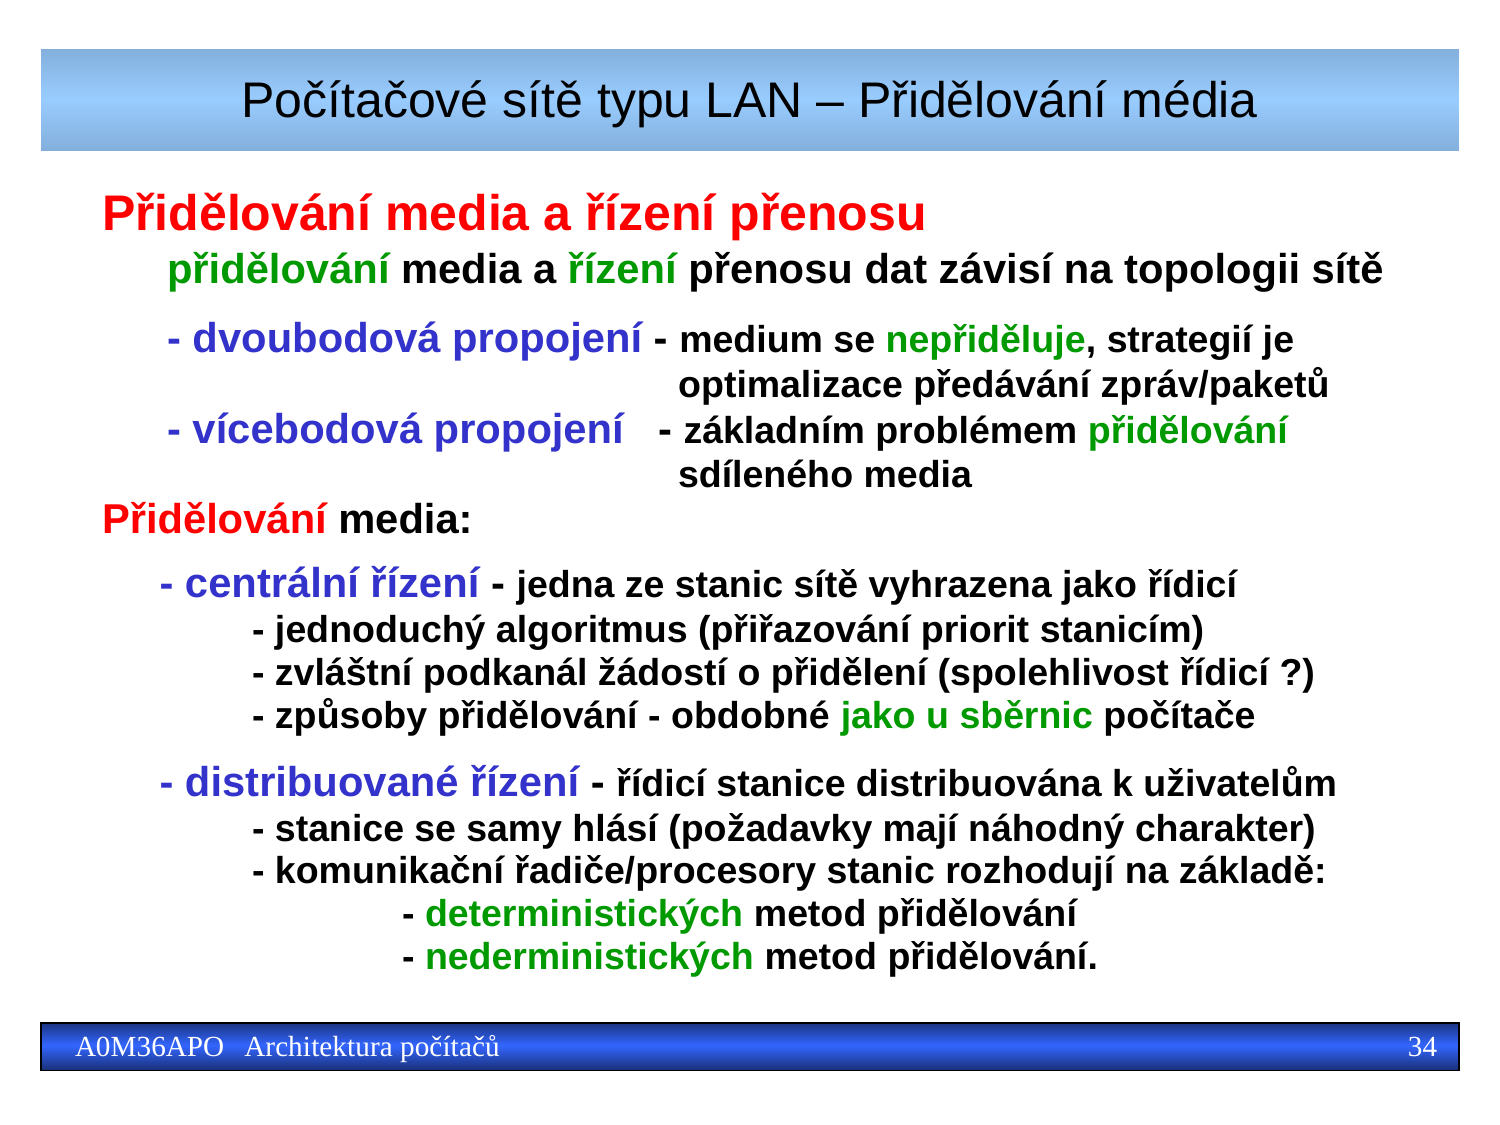

# Počítačové sítě typu LAN – Přidělování média
Přidělování media a řízení přenosu
přidělování media a řízení přenosu dat závisí na topologii sítě
- dvoubodová propojení - medium se nepřiděluje, strategií je
 			 optimalizace předávání zpráv/paketů
- vícebodová propojení - základním problémem přidělování
			 sdíleného media
Přidělování media:
 - centrální řízení - jedna ze stanic sítě vyhrazena jako řídicí
	- jednoduchý algoritmus (přiřazování priorit stanicím)
	- zvláštní podkanál žádostí o přidělení (spolehlivost řídicí ?)
	- způsoby přidělování - obdobné jako u sběrnic počítače
 - distribuované řízení - řídicí stanice distribuována k uživatelům
 	- stanice se samy hlásí (požadavky mají náhodný charakter)
	- komunikační řadiče/procesory stanic rozhodují na základě:
			- deterministických metod přidělování
			- nederministických metod přidělování.
A0M36APO Architektura počítačů
34